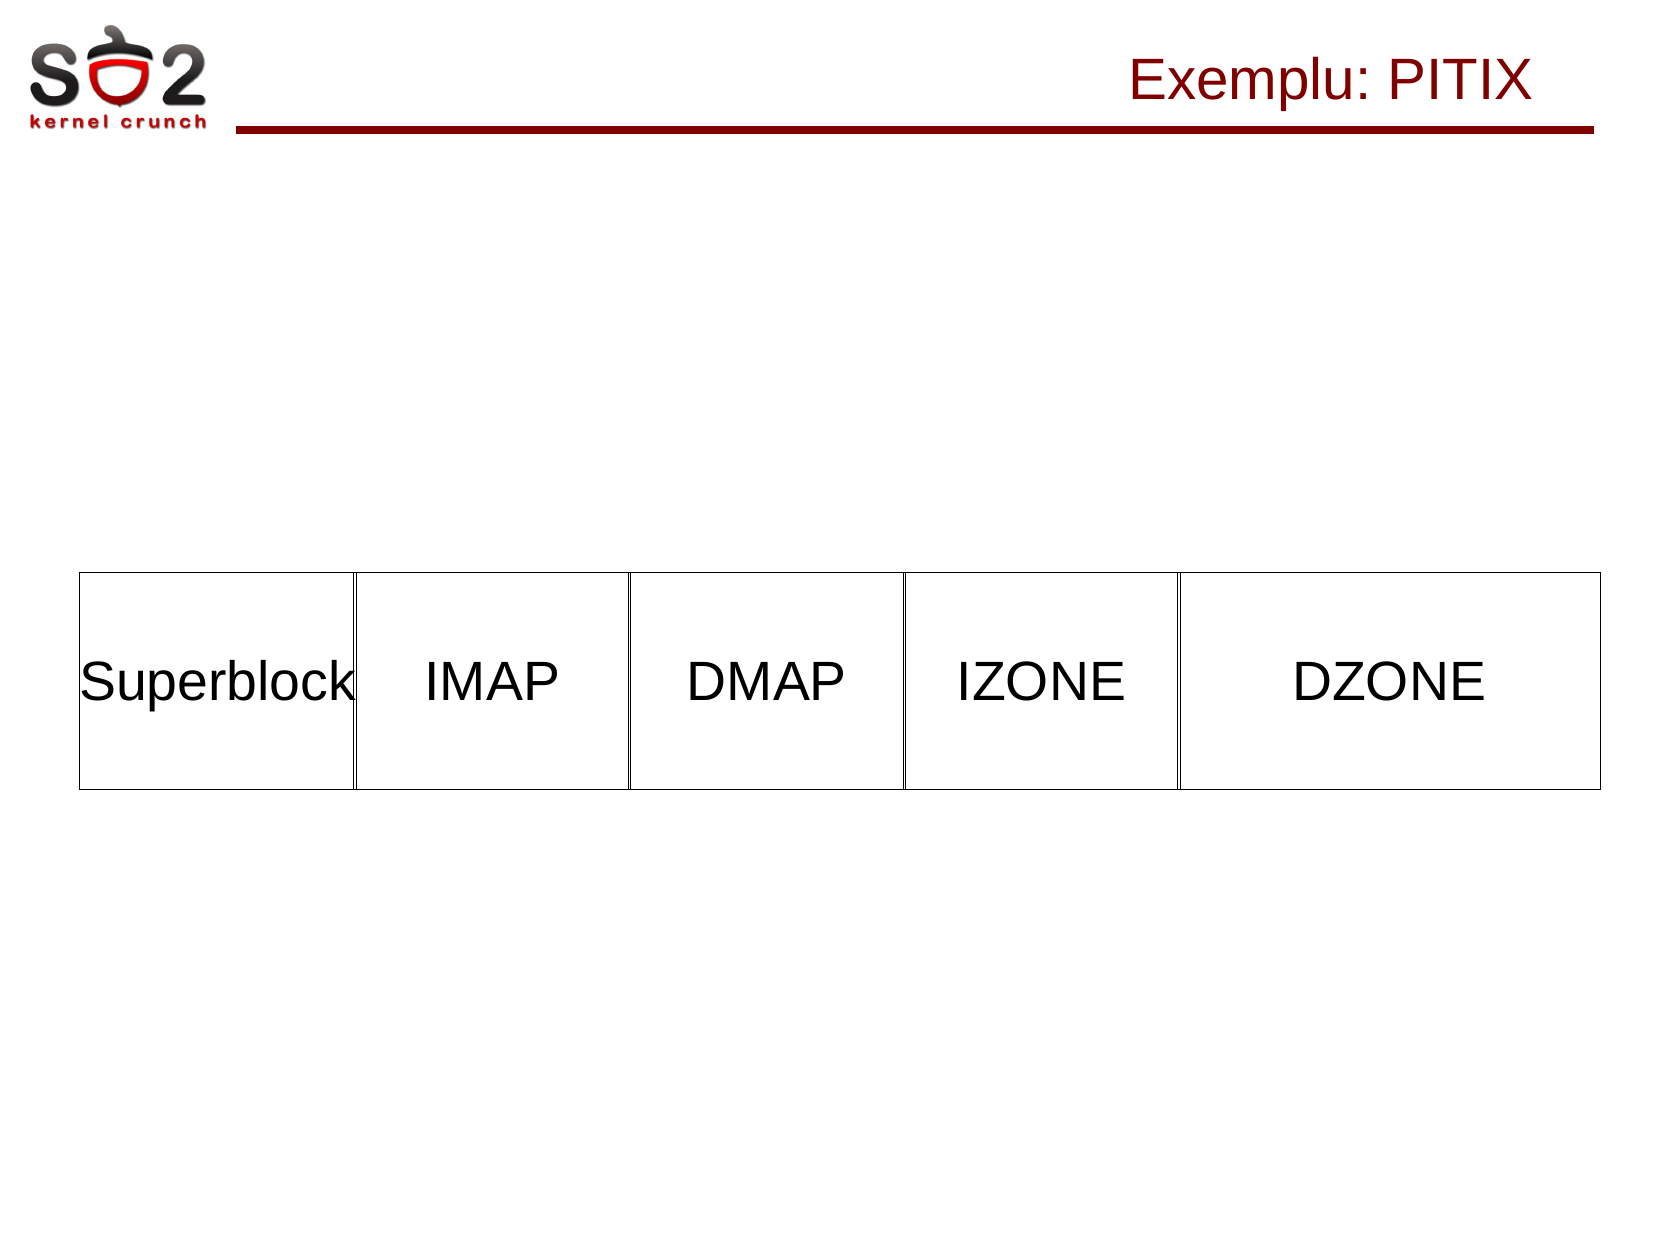

# Exemplu: PITIX
Superblock
IMAP
DMAP
IZONE
DZONE